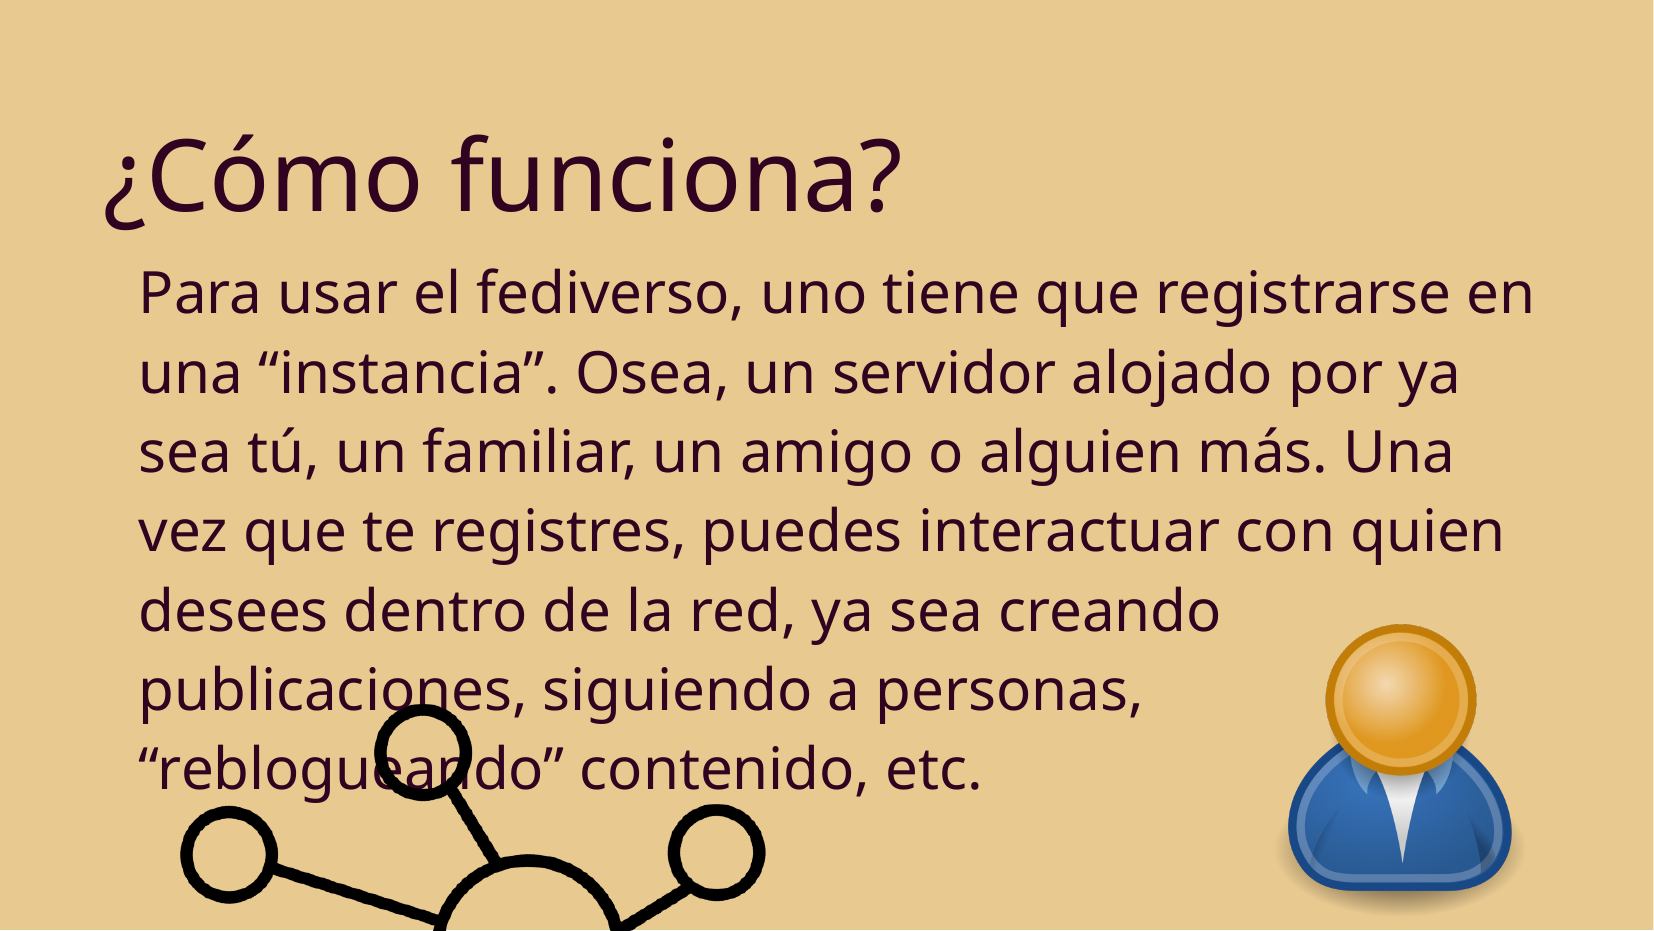

¿Cómo funciona?
Para usar el fediverso, uno tiene que registrarse en una “instancia”. Osea, un servidor alojado por ya sea tú, un familiar, un amigo o alguien más. Una vez que te registres, puedes interactuar con quien desees dentro de la red, ya sea creando publicaciones, siguiendo a personas, “reblogueando” contenido, etc.